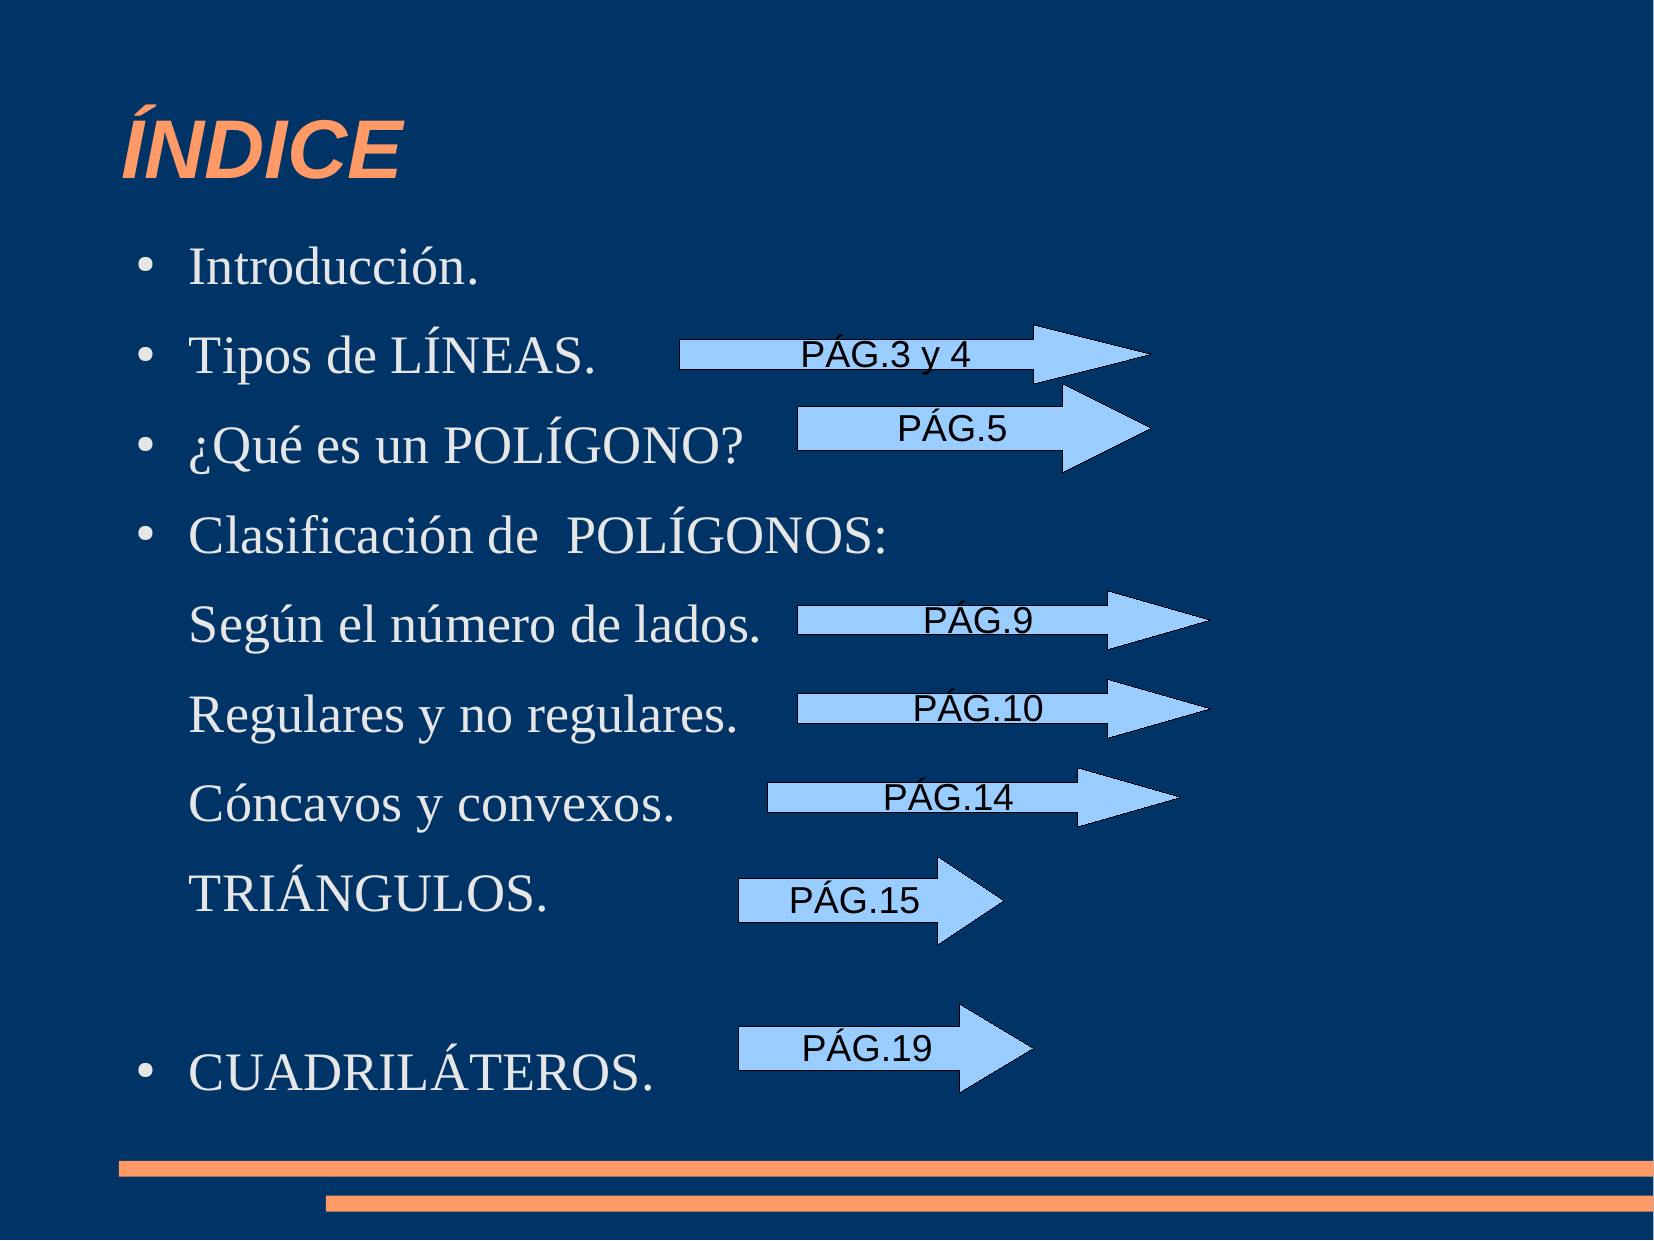

# ÍNDICE
Introducción.
Tipos de LÍNEAS.
¿Qué es un POLÍGONO?
Clasificación de POLÍGONOS:
Según el número de lados.
Regulares y no regulares.
Cóncavos y convexos.
TRIÁNGULOS.
CUADRILÁTEROS.
PÁG.3 y 4
PÁG.5
PÁG.9
PÁG.10
PÁG.14
PÁG.15
PÁG.19